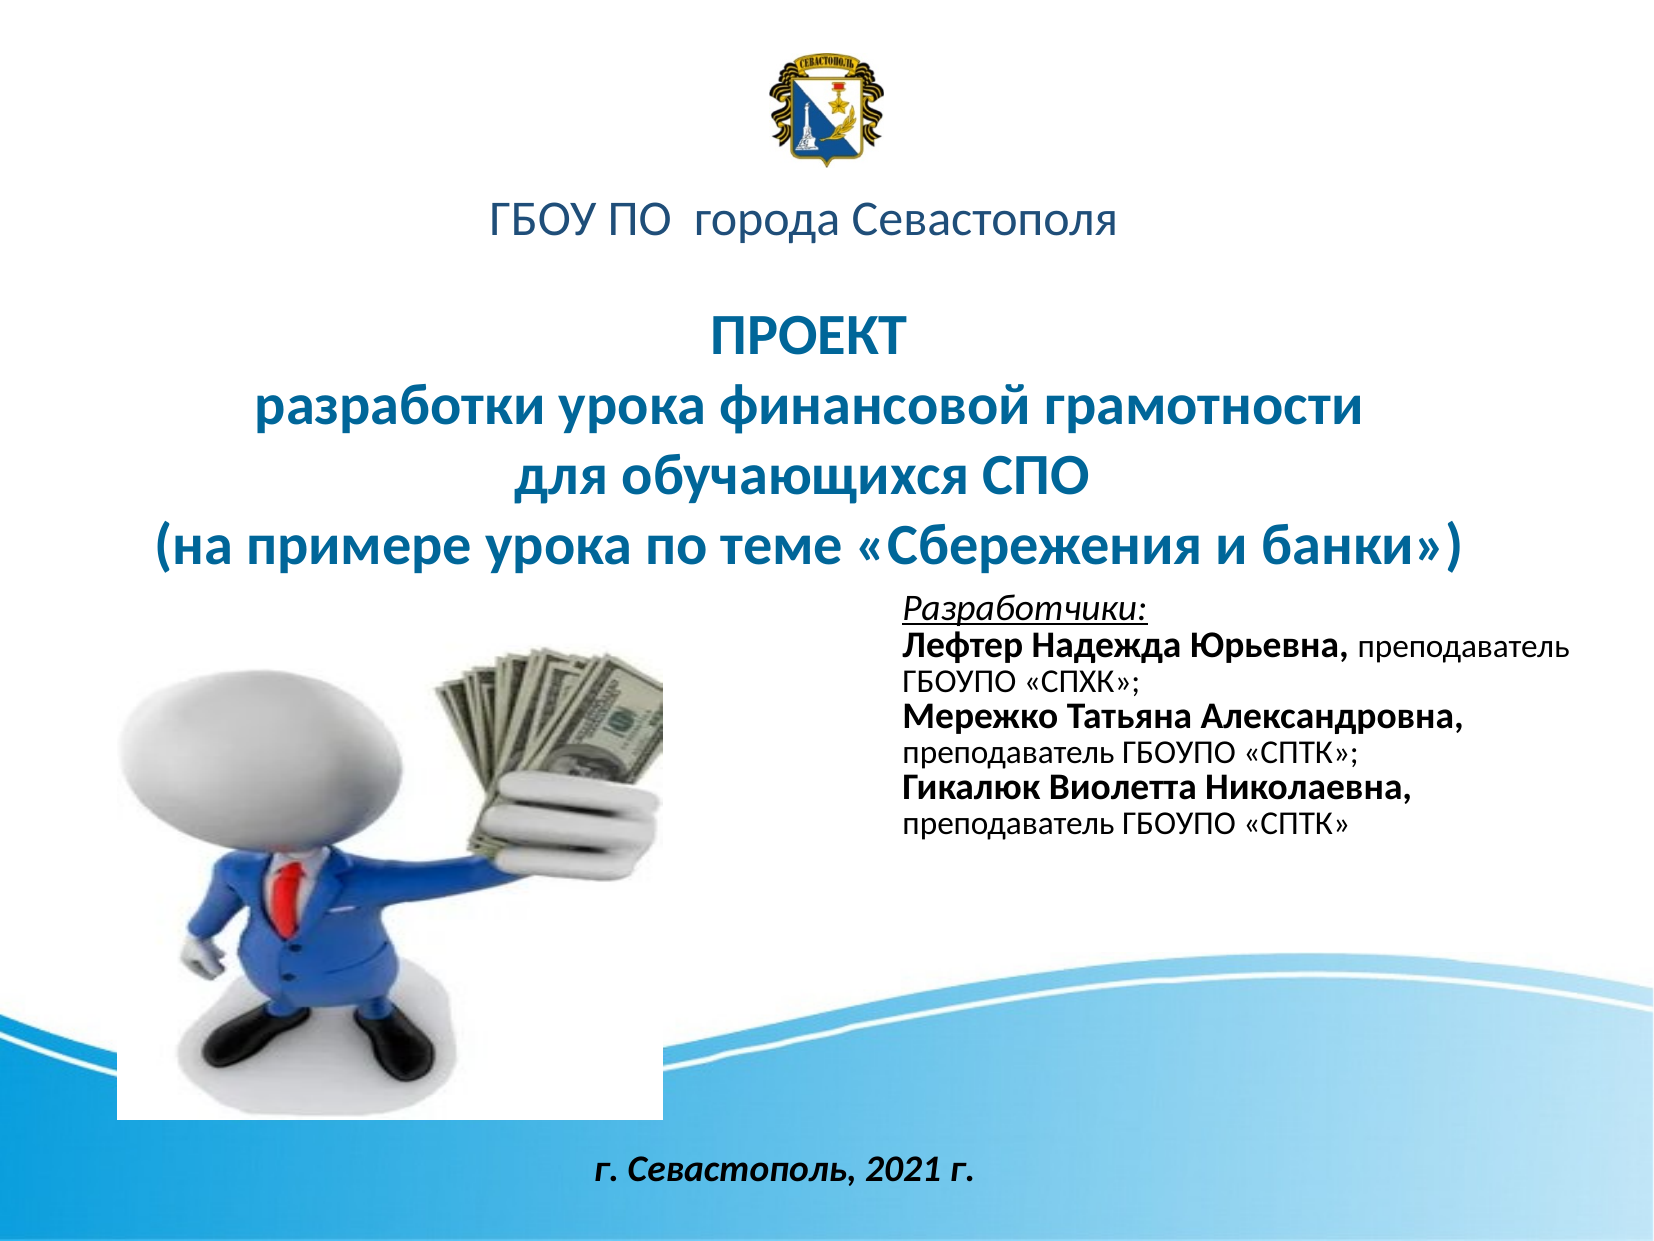

ГБОУ ПО города Севастополя
# ПРОЕКТ разработки урока финансовой грамотности для обучающихся СПО (на примере урока по теме «Сбережения и банки»)
Разработчики:
Лефтер Надежда Юрьевна, преподаватель
ГБОУПО «СПХК»;
Мережко Татьяна Александровна,
преподаватель ГБОУПО «СПТК»;
Гикалюк Виолетта Николаевна,
преподаватель ГБОУПО «СПТК»
г. Севастополь, 2021 г.